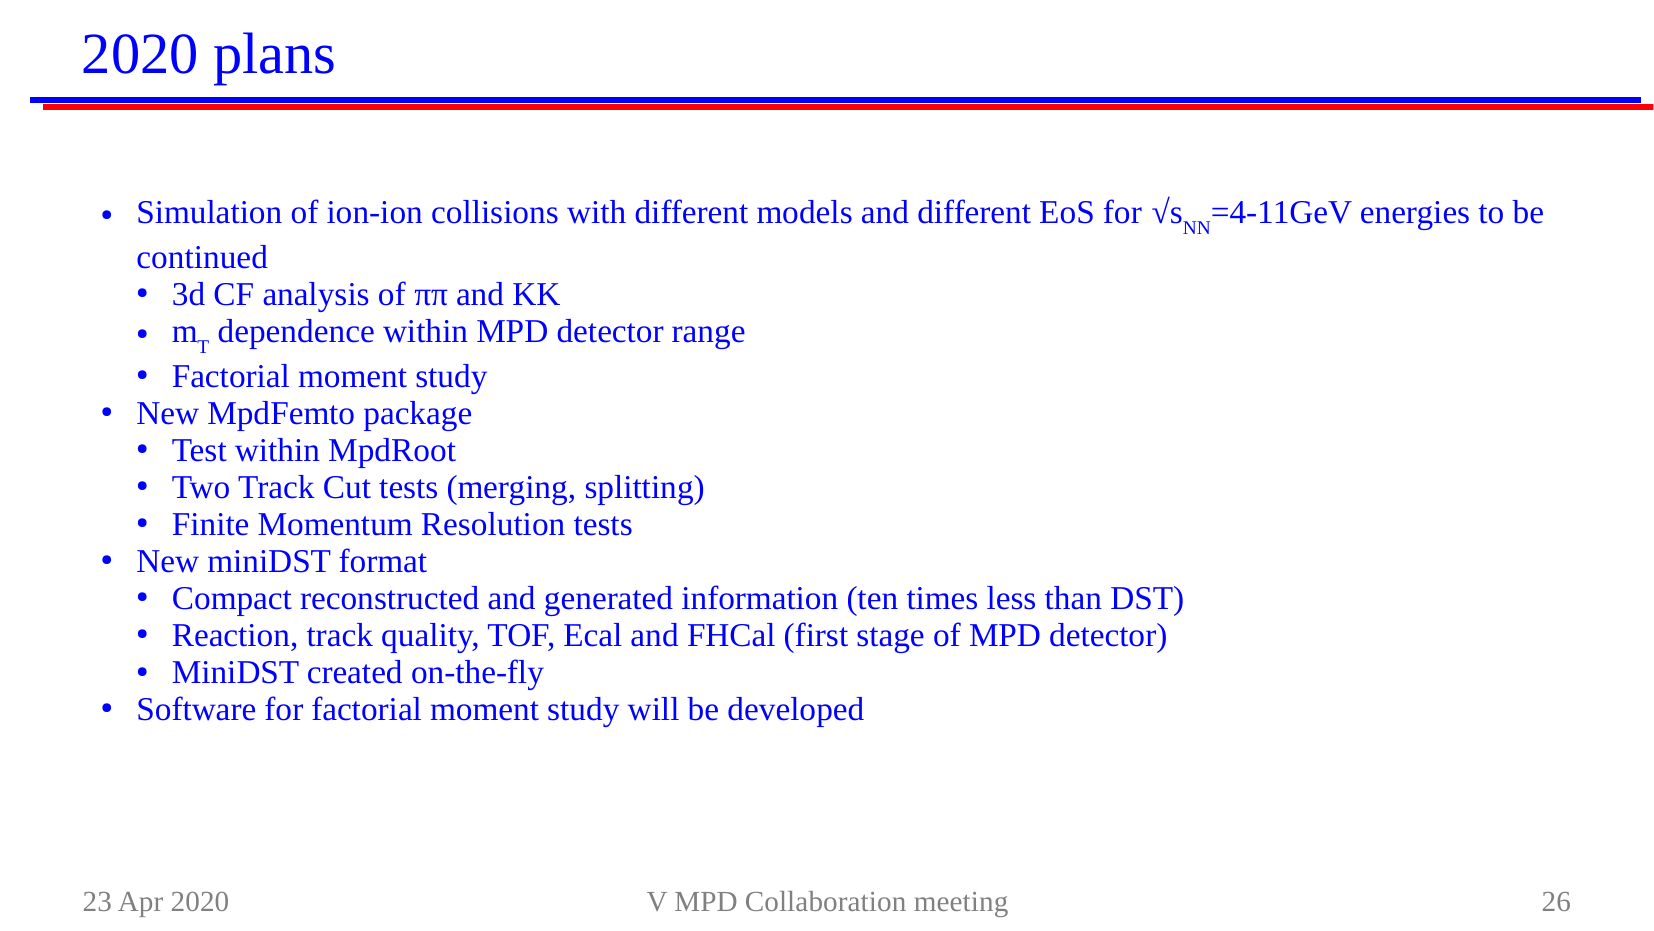

# 2020 plans
Simulation of ion-ion collisions with different models and different EoS for √sNN=4-11GeV energies to be continued
3d CF analysis of ππ and KK
mT dependence within MPD detector range
Factorial moment study
New MpdFemto package
Test within MpdRoot
Two Track Cut tests (merging, splitting)
Finite Momentum Resolution tests
New miniDST format
Compact reconstructed and generated information (ten times less than DST)
Reaction, track quality, TOF, Ecal and FHCal (first stage of MPD detector)
MiniDST created on-the-fly
Software for factorial moment study will be developed
23 Apr 2020
V MPD Collaboration meeting
26